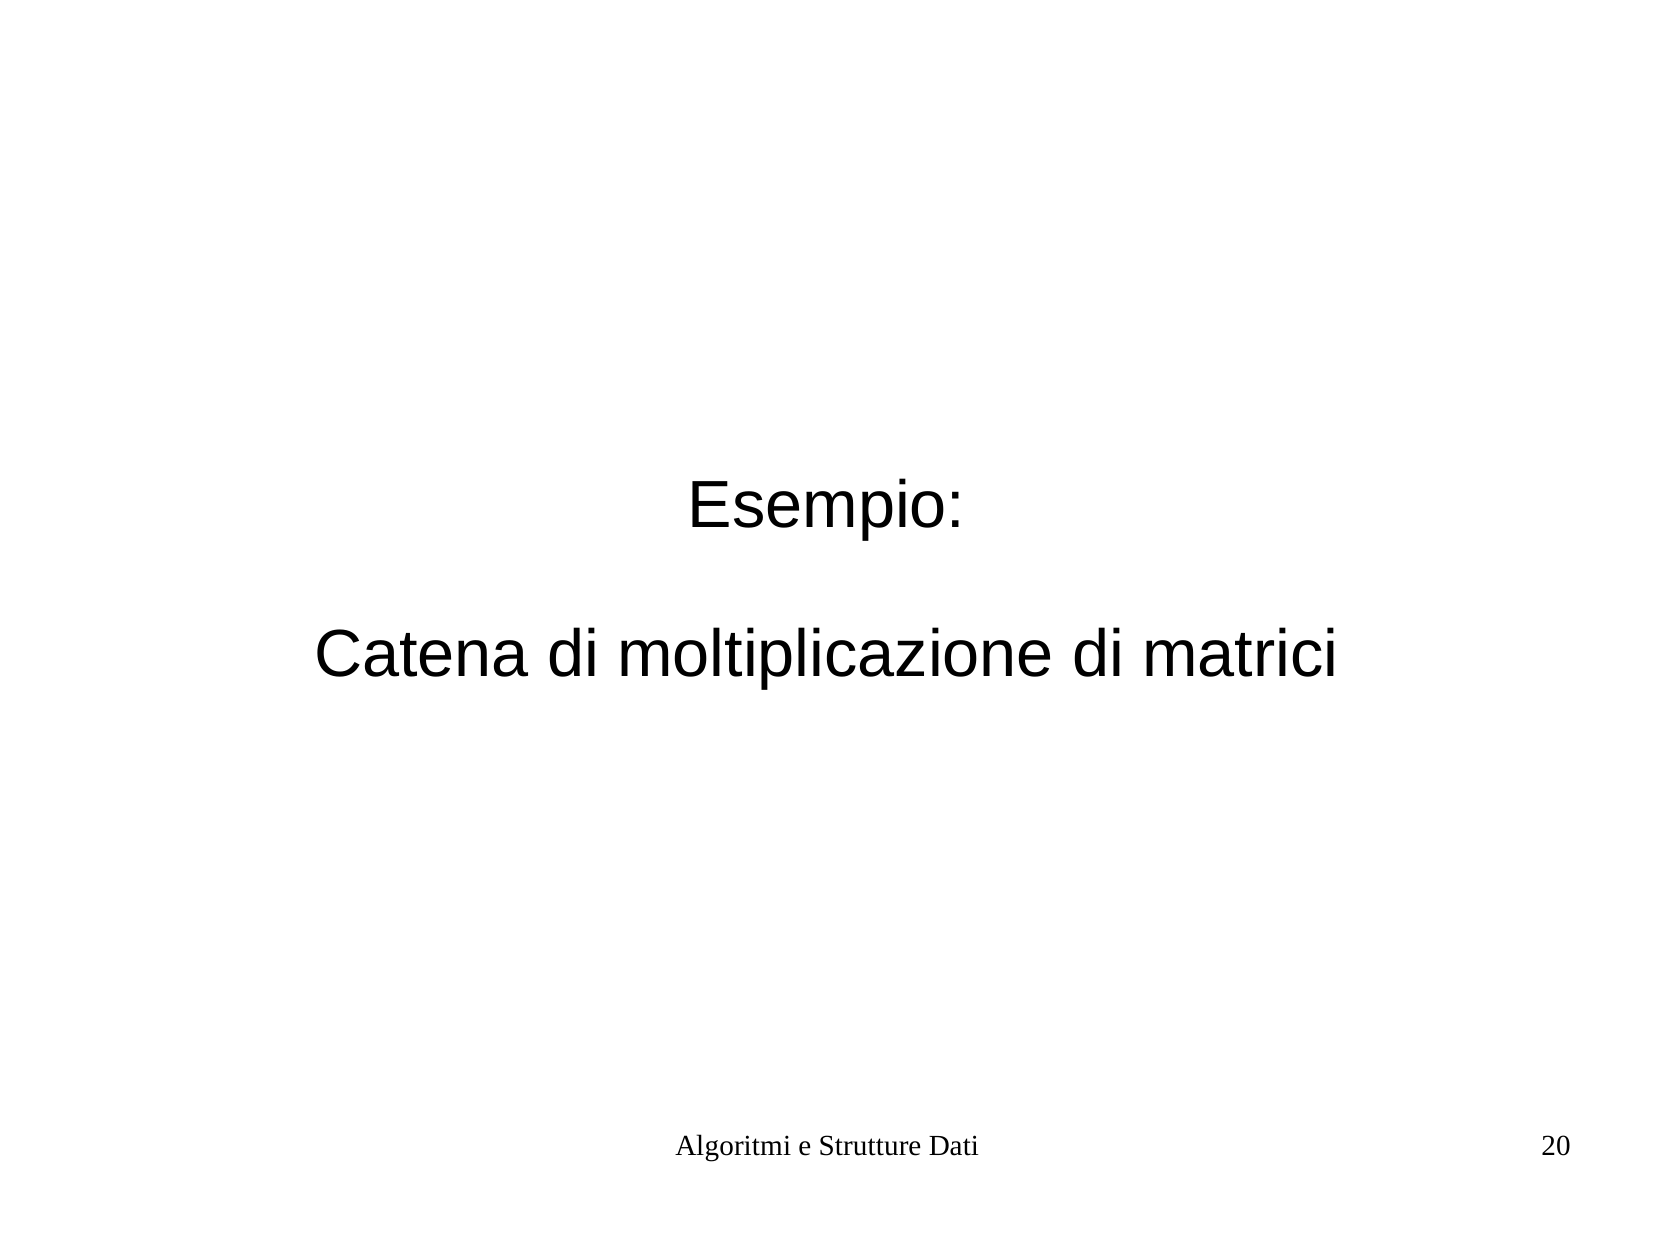

# Esempio:
Catena di moltiplicazione di matrici
Algoritmi e Strutture Dati
20